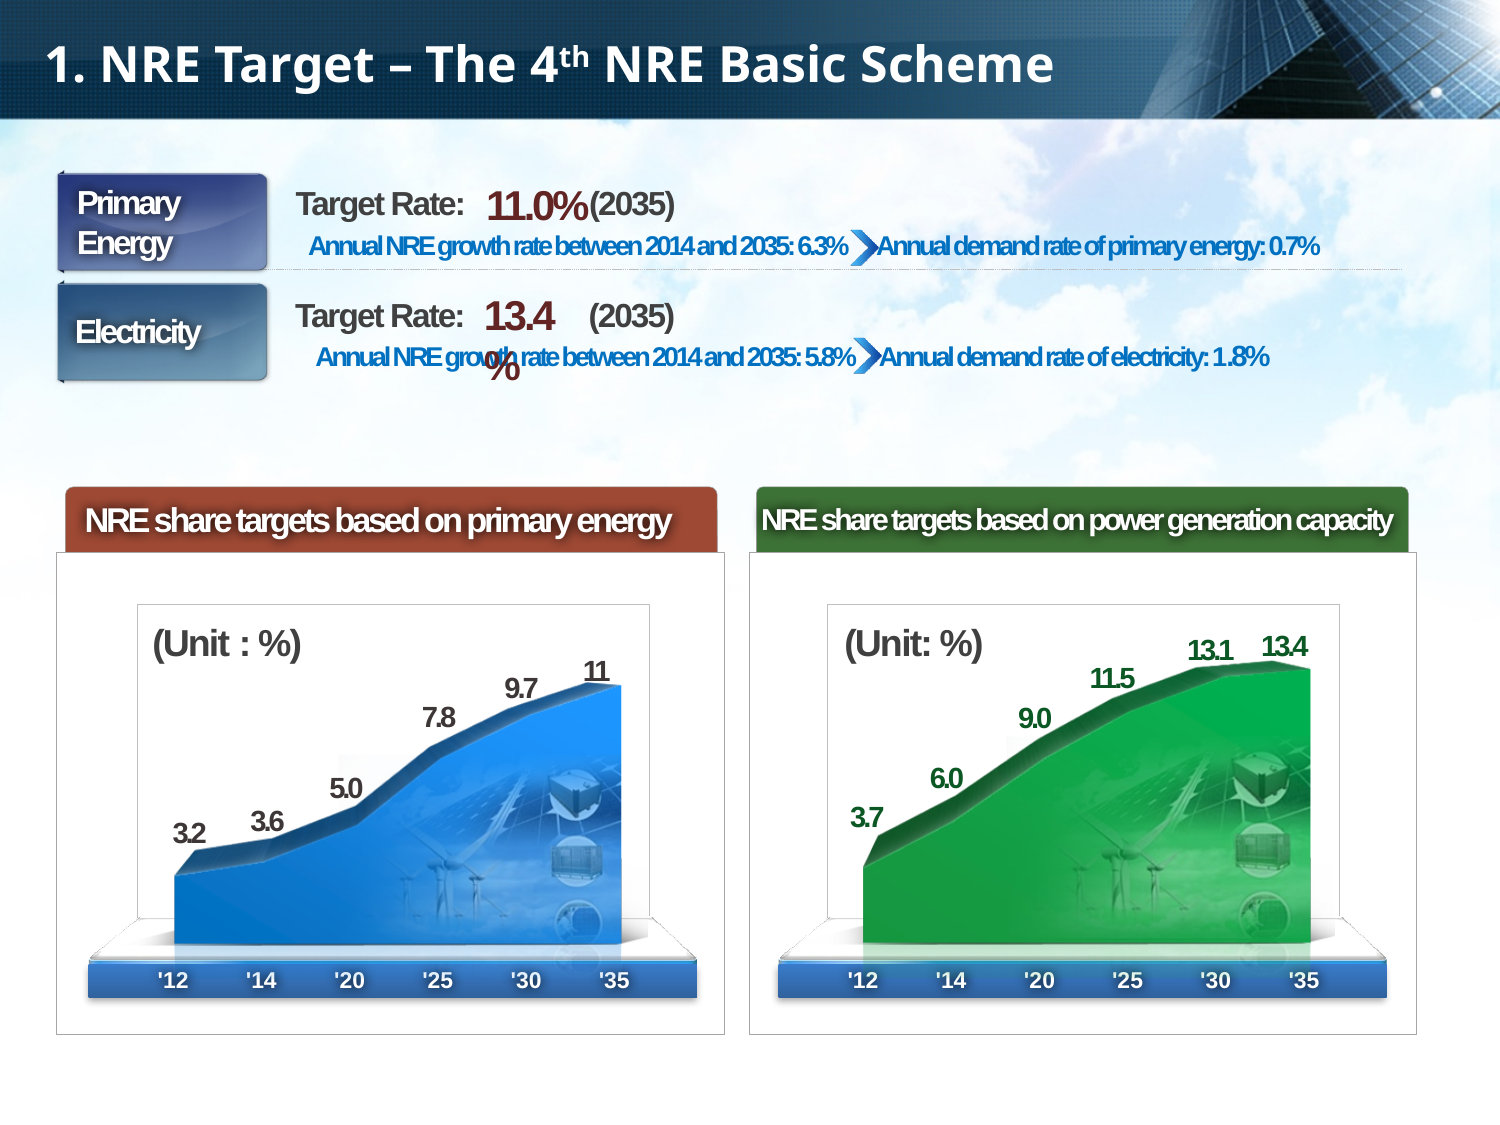

1. NRE Target – The 4th NRE Basic Scheme
11.0%
Target Rate: (2035)
Annual NRE growth rate between 2014 and 2035: 6.3% Annual demand rate of primary energy: 0.7%
Primary Energy
13.4%
Target Rate: (2035)
Electricity
 Annual NRE growth rate between 2014 and 2035: 5.8% Annual demand rate of electricity: 1.8%
NRE share targets based on primary energy
NRE share targets based on power generation capacity
'12
'14
'20
'25
'30
'35
'12
'14
'20
'25
'30
'35
(Unit : %)
(Unit: %)
13.4
13.1
11
11.5
9.7
7.8
9.0
6.0
5.0
3.7
3.6
3.2